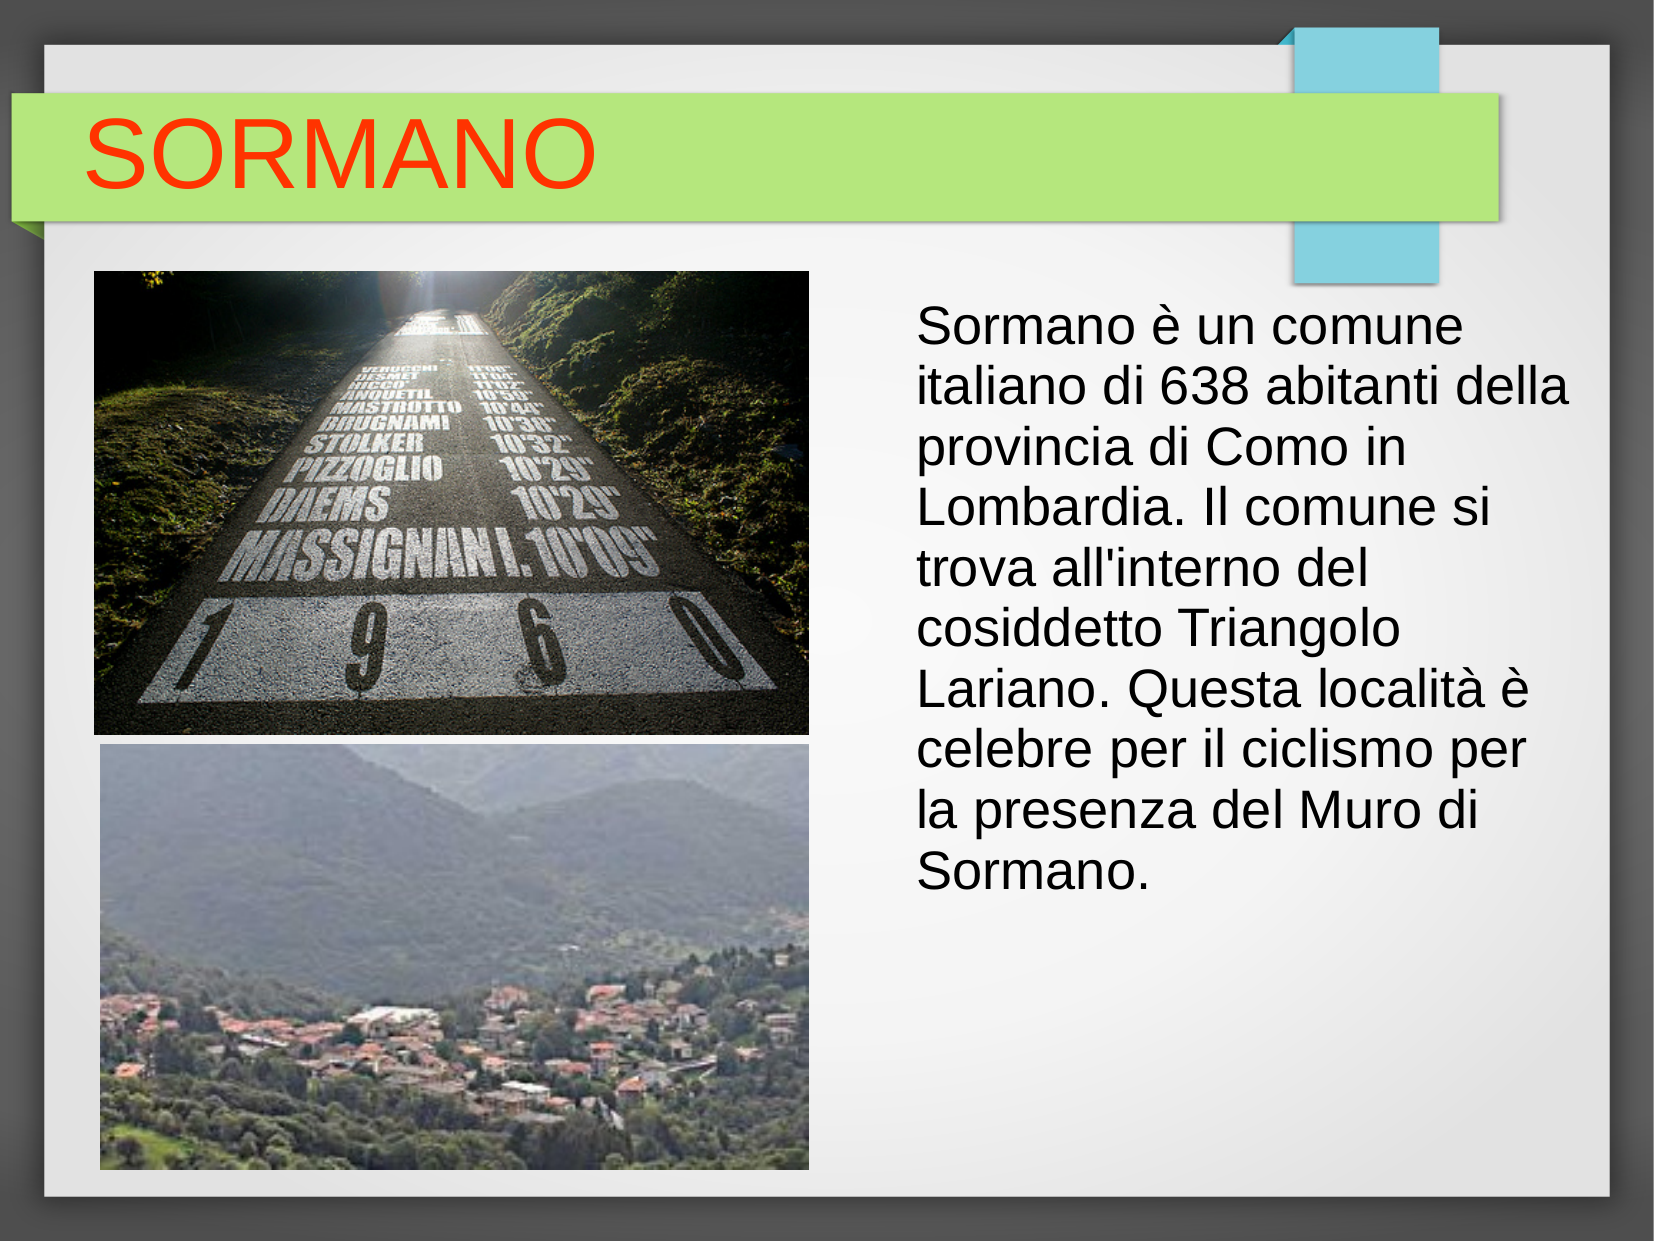

# SORMANO
Sormano è un comune italiano di 638 abitanti della provincia di Como in Lombardia. Il comune si trova all'interno del cosiddetto Triangolo Lariano. Questa località è celebre per il ciclismo per la presenza del Muro di Sormano.